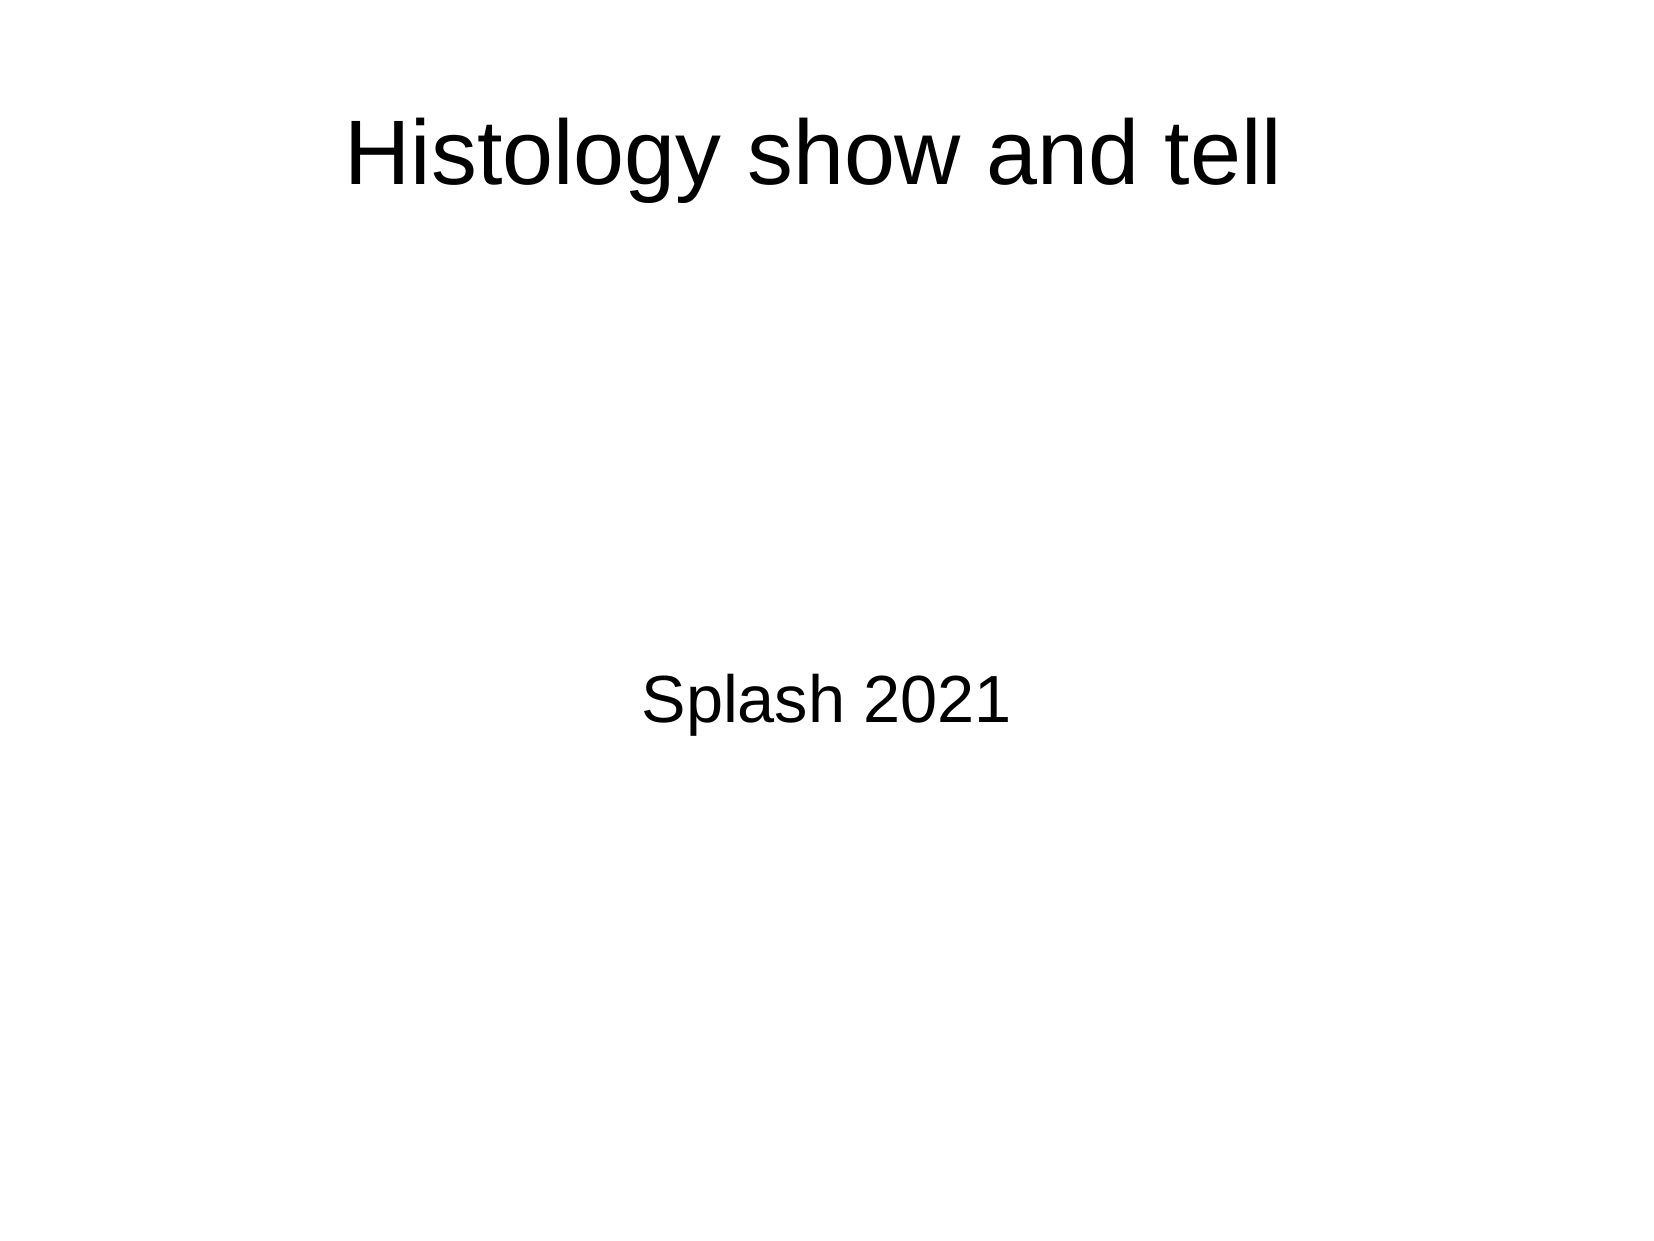

# Histology show and tell
Splash 2021